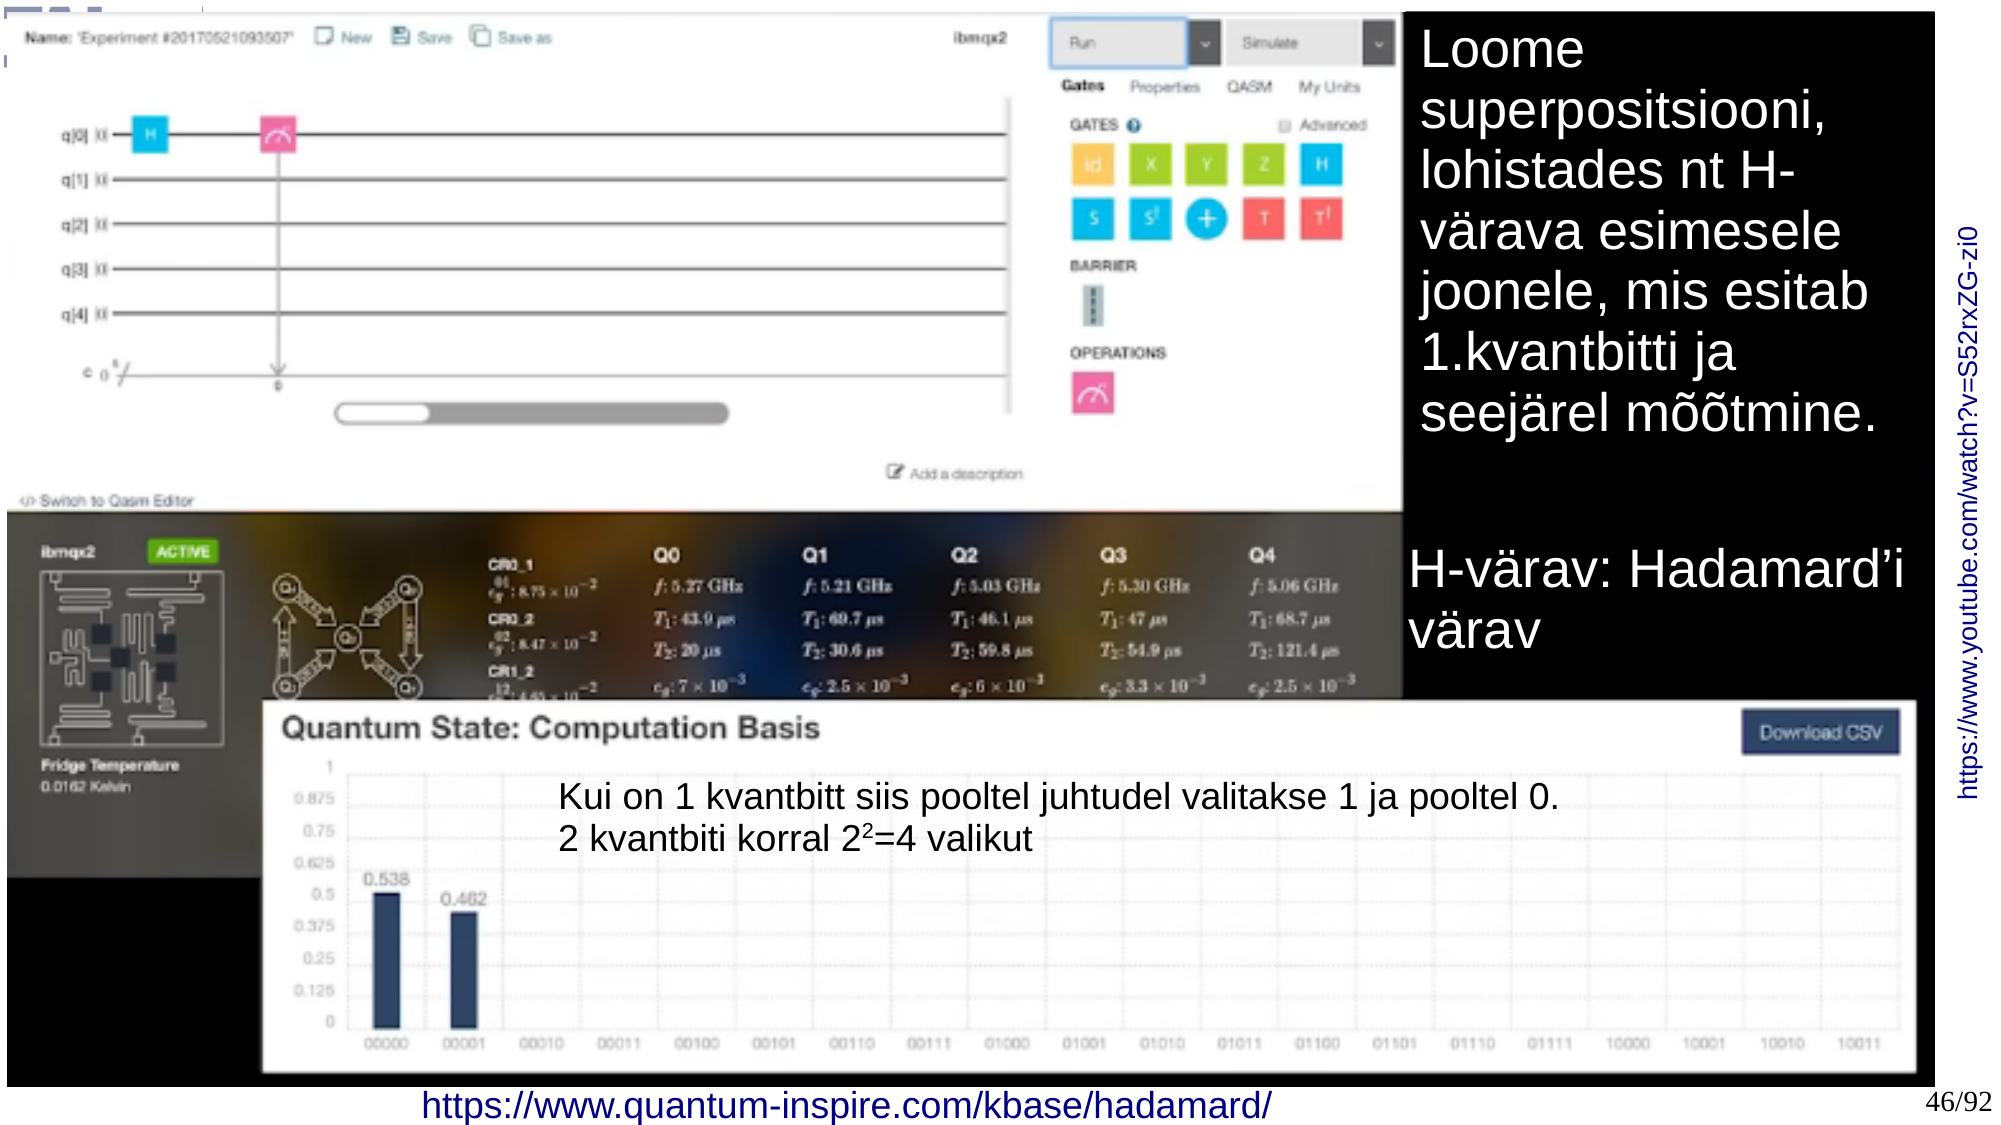

Loome superpositsiooni, lohistades nt H-värava esimesele joonele, mis esitab 1.kvantbitti ja seejärel mõõtmine.
https://www.youtube.com/watch?v=S52rxZG-zi0
H-värav: Hadamard’i värav
Kui on 1 kvantbitt siis pooltel juhtudel valitakse 1 ja pooltel 0.
2 kvantbiti korral 22=4 valikut
https://www.quantum-inspire.com/kbase/hadamard/
46